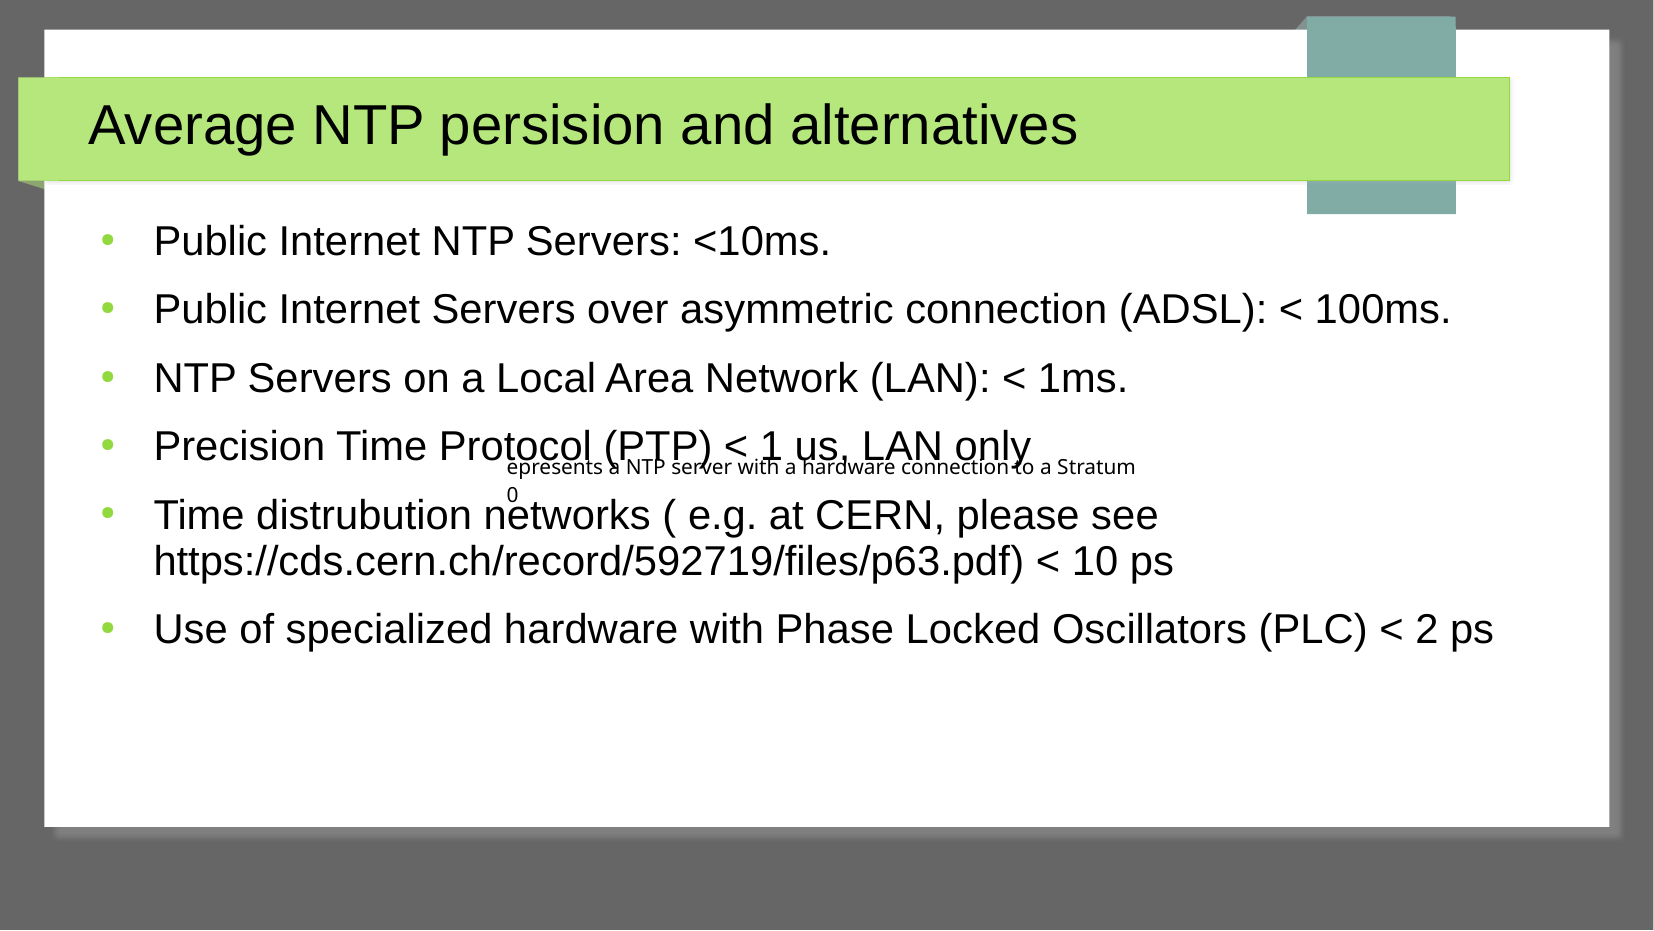

# Average NTP persision and alternatives
Public Internet NTP Servers: <10ms.
Public Internet Servers over asymmetric connection (ADSL): < 100ms.
NTP Servers on a Local Area Network (LAN): < 1ms.
Precision Time Protocol (PTP) < 1 us, LAN only
Time distrubution networks ( e.g. at CERN, please see https://cds.cern.ch/record/592719/files/p63.pdf) < 10 ps
Use of specialized hardware with Phase Locked Oscillators (PLC) < 2 ps
epresents a NTP server with a hardware connection to a Stratum 0